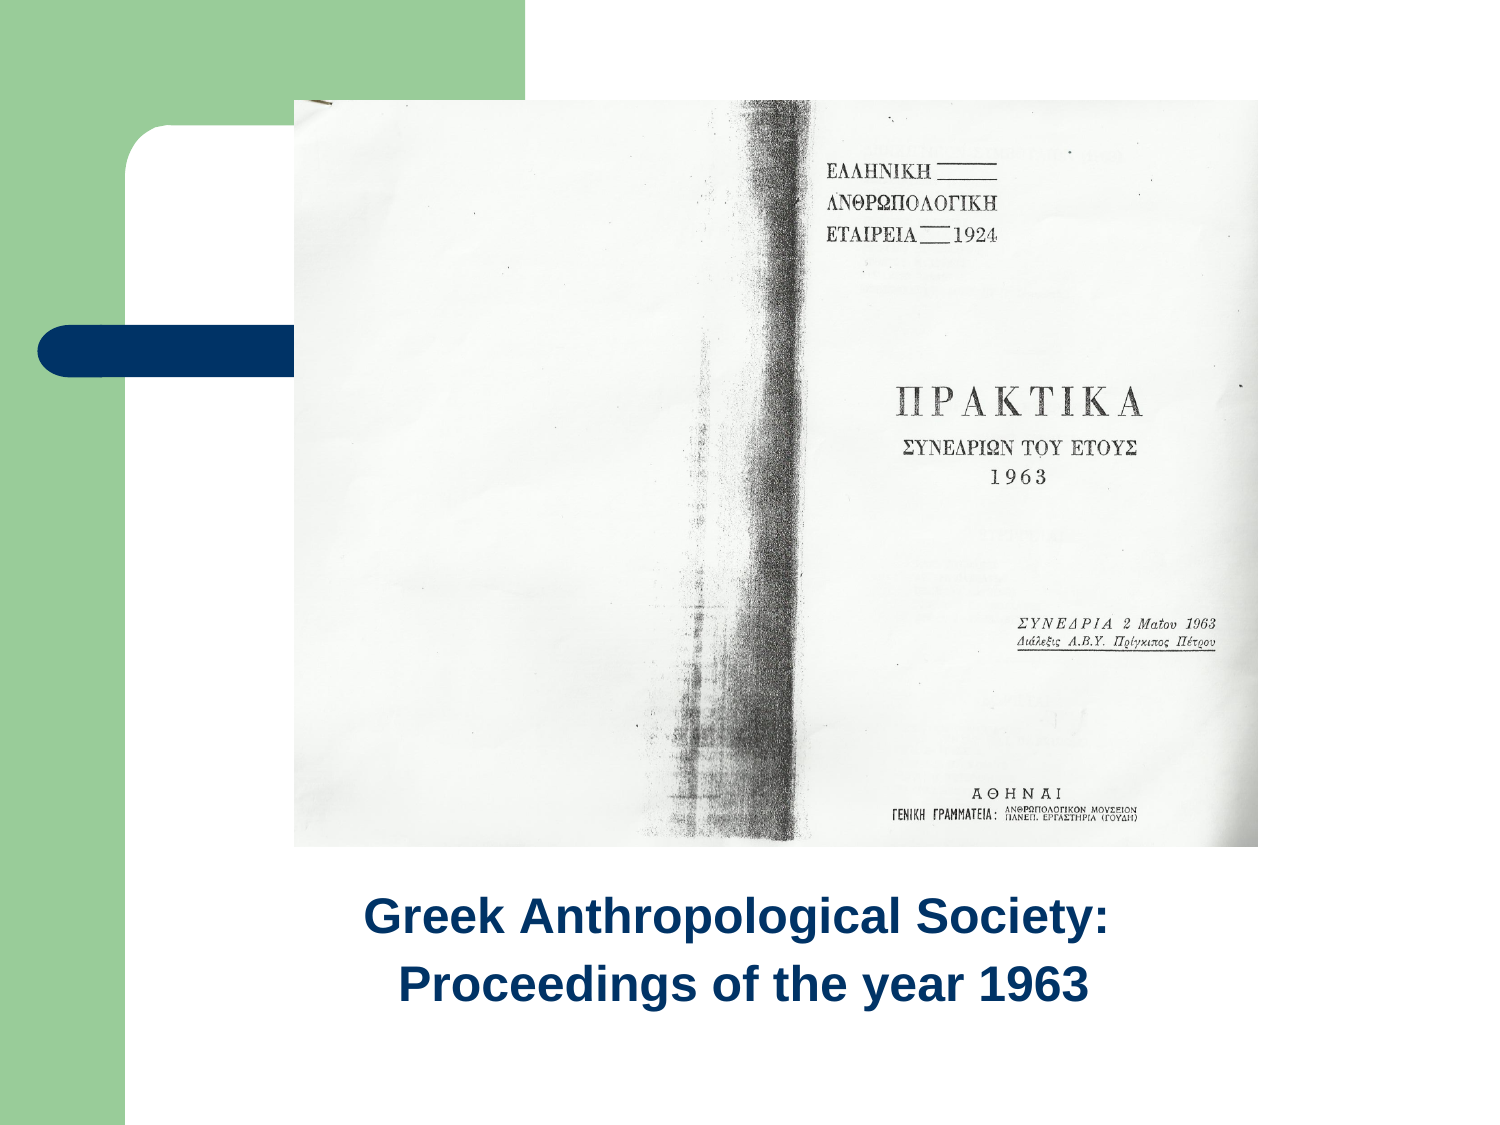

# Greek Anthropological Society:
Proceedings of the year 1963